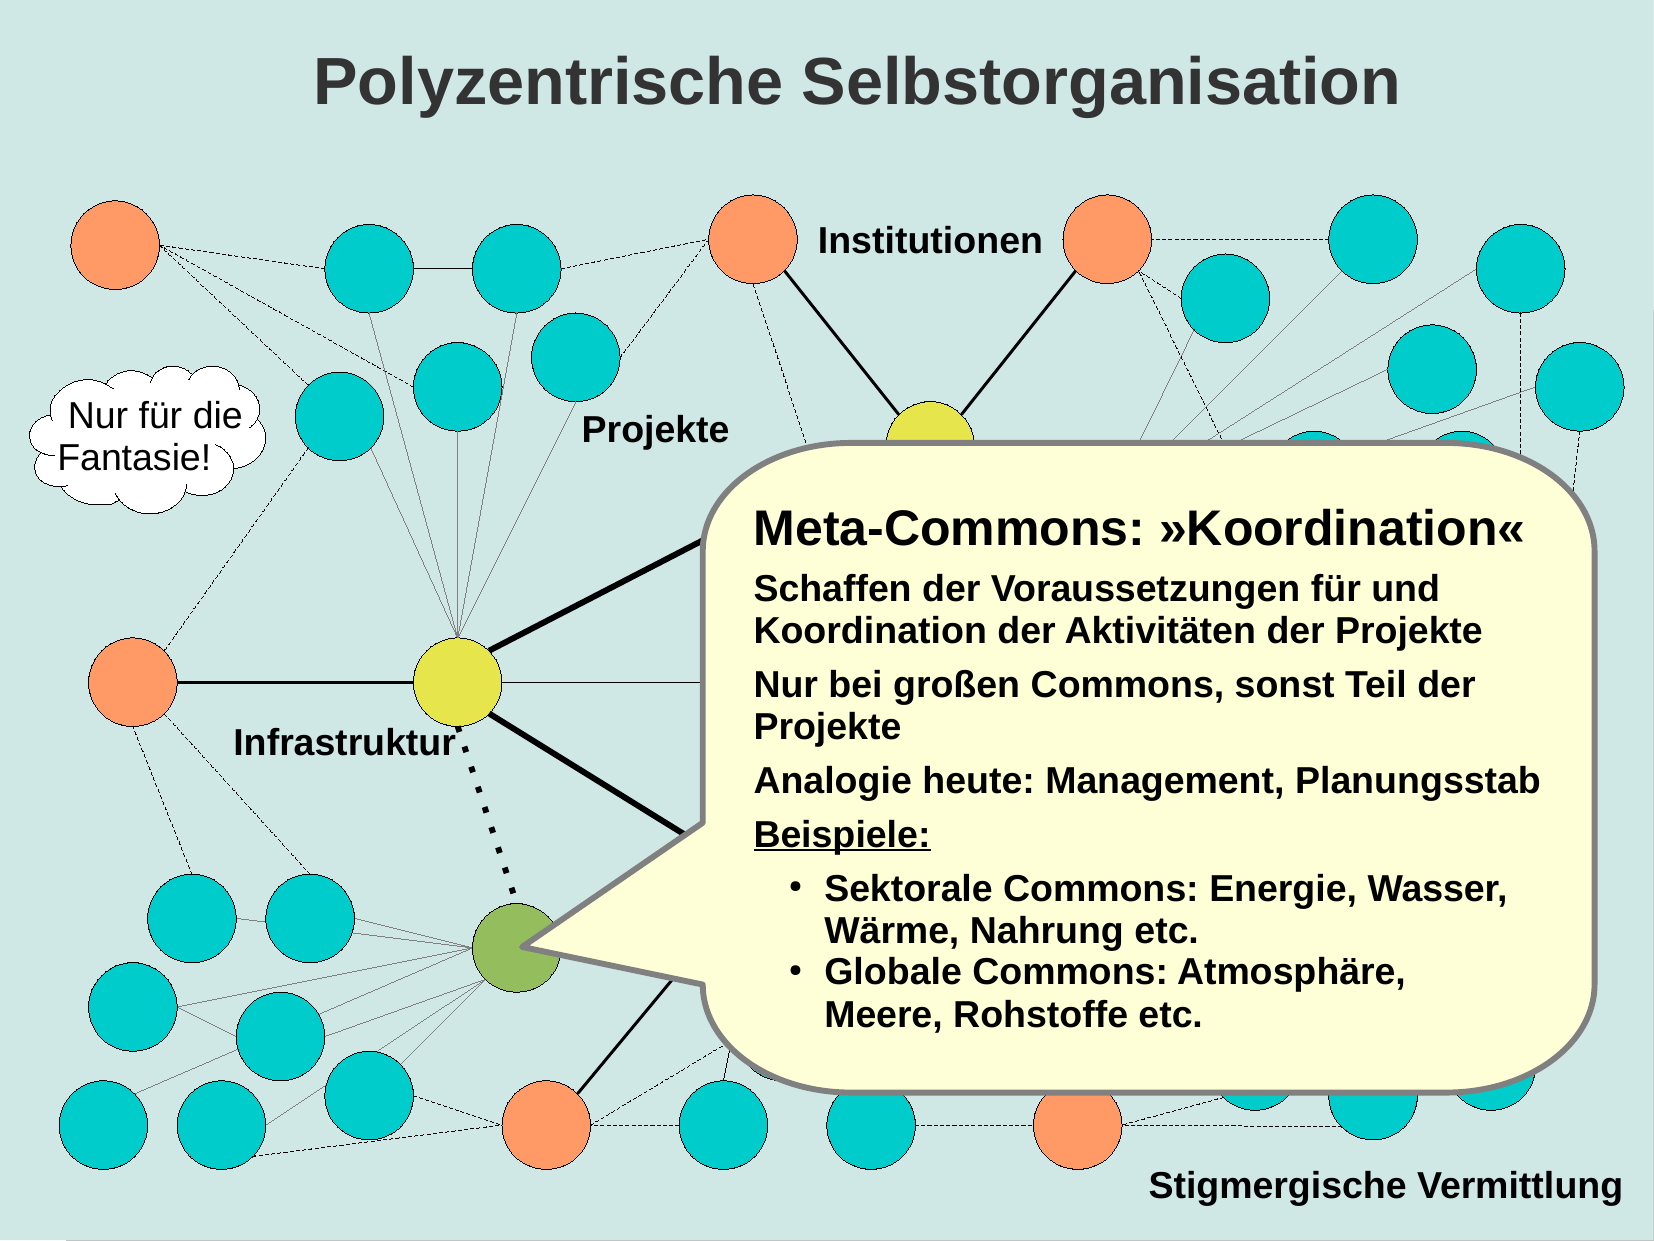

# Polyzentrische Selbstorganisation
Institutionen
 Nur für die
Fantasie!
Projekte
Meta-Commons: »Koordination«
Schaffen der Voraussetzungen für und
Koordination der Aktivitäten der Projekte
Nur bei großen Commons, sonst Teil der
Projekte
Analogie heute: Management, Planungsstab
Beispiele:
Sektorale Commons: Energie, Wasser,
Wärme, Nahrung etc.
Globale Commons: Atmosphäre,
Meere, Rohstoffe etc.
Infrastruktur
Stigmergische Vermittlung